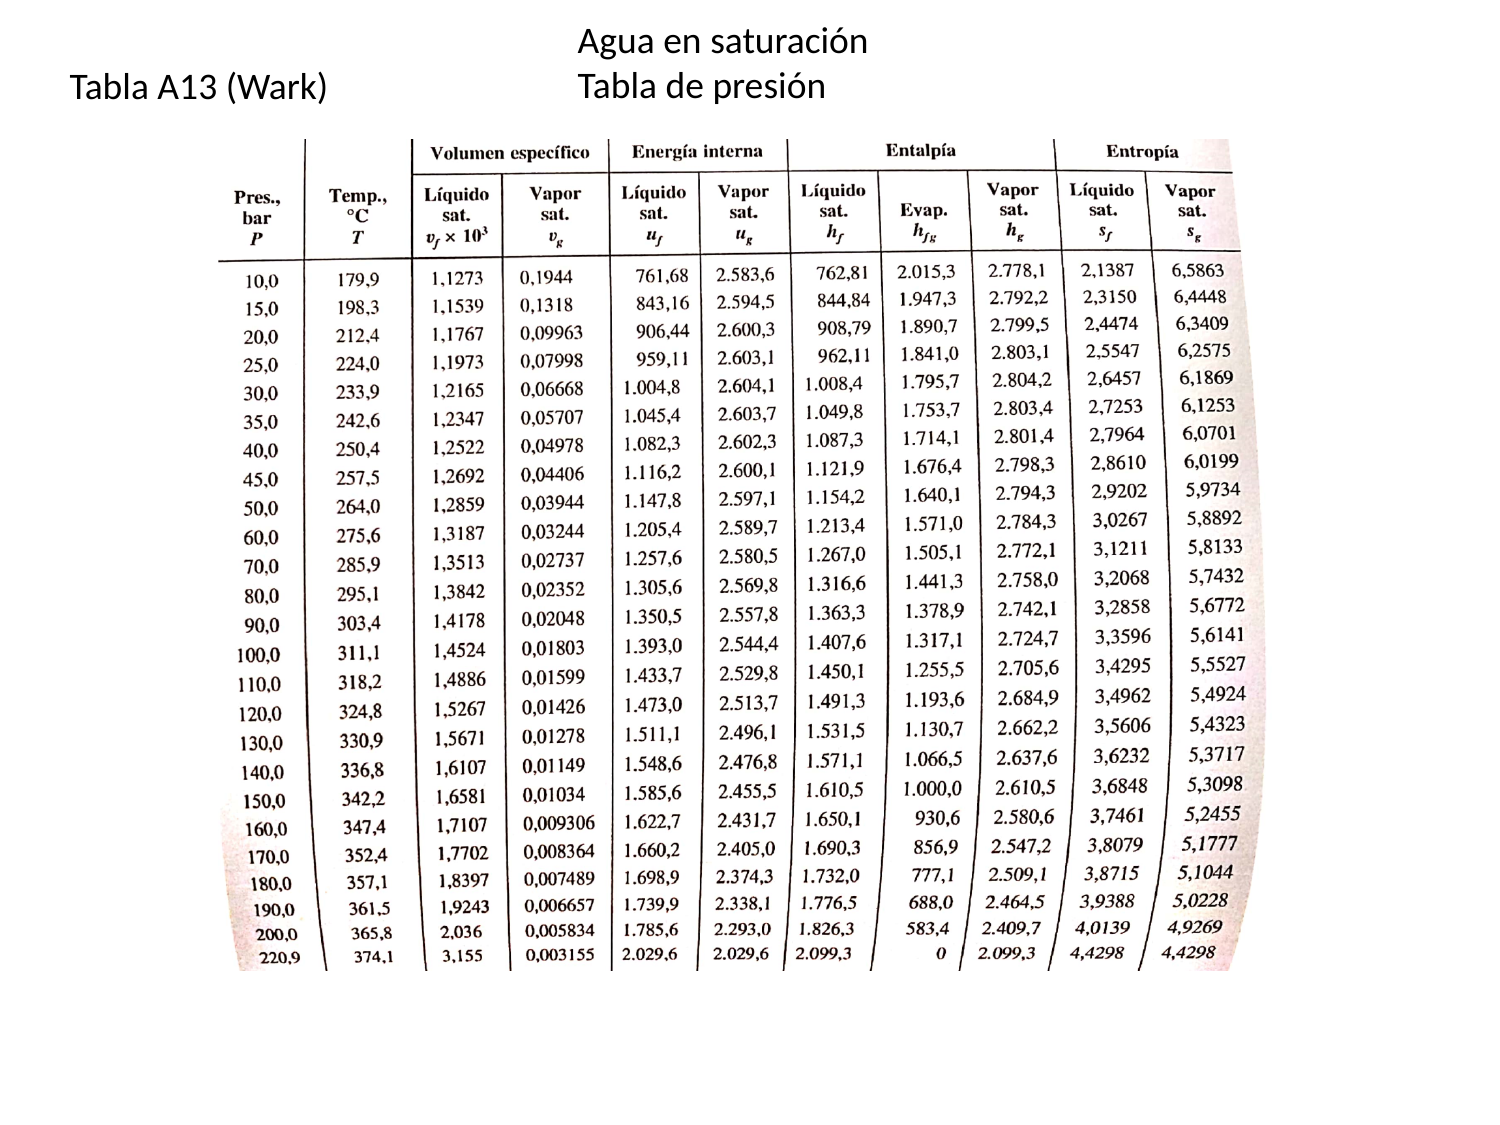

Agua en saturación
Tabla de presión
Tabla A13 (Wark)